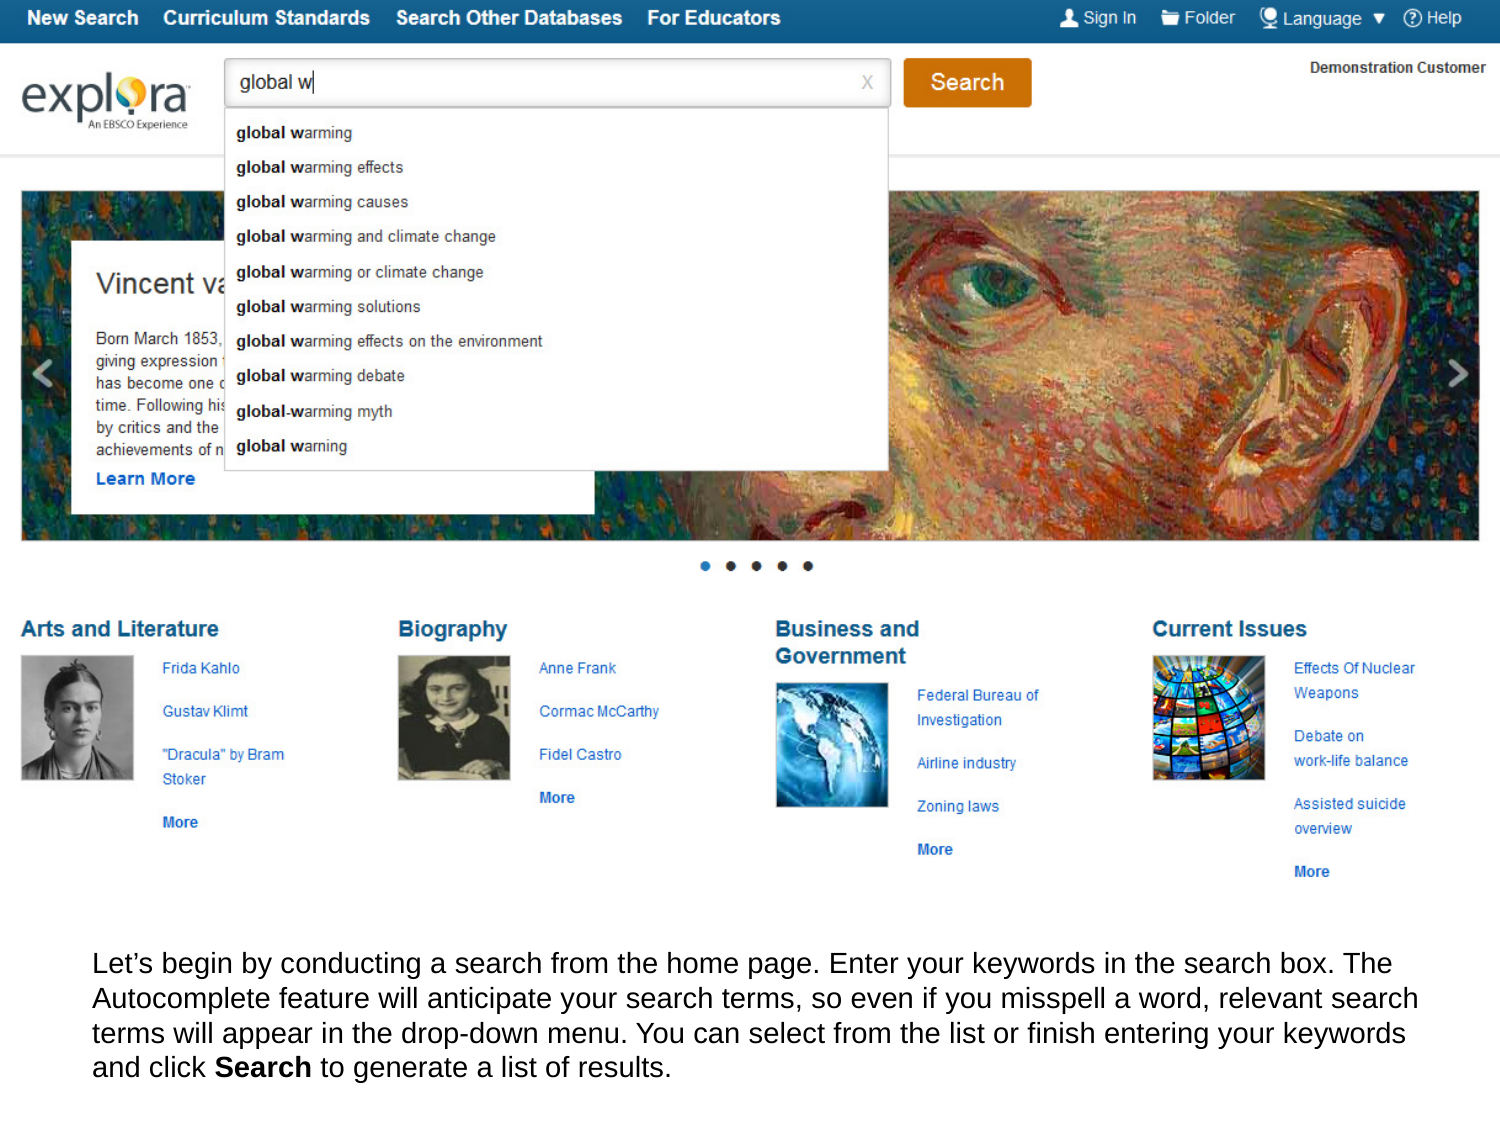

Let’s begin by conducting a search from the home page. Enter your keywords in the search box. The Autocomplete feature will anticipate your search terms, so even if you misspell a word, relevant search terms will appear in the drop-down menu. You can select from the list or finish entering your keywords and click Search to generate a list of results.